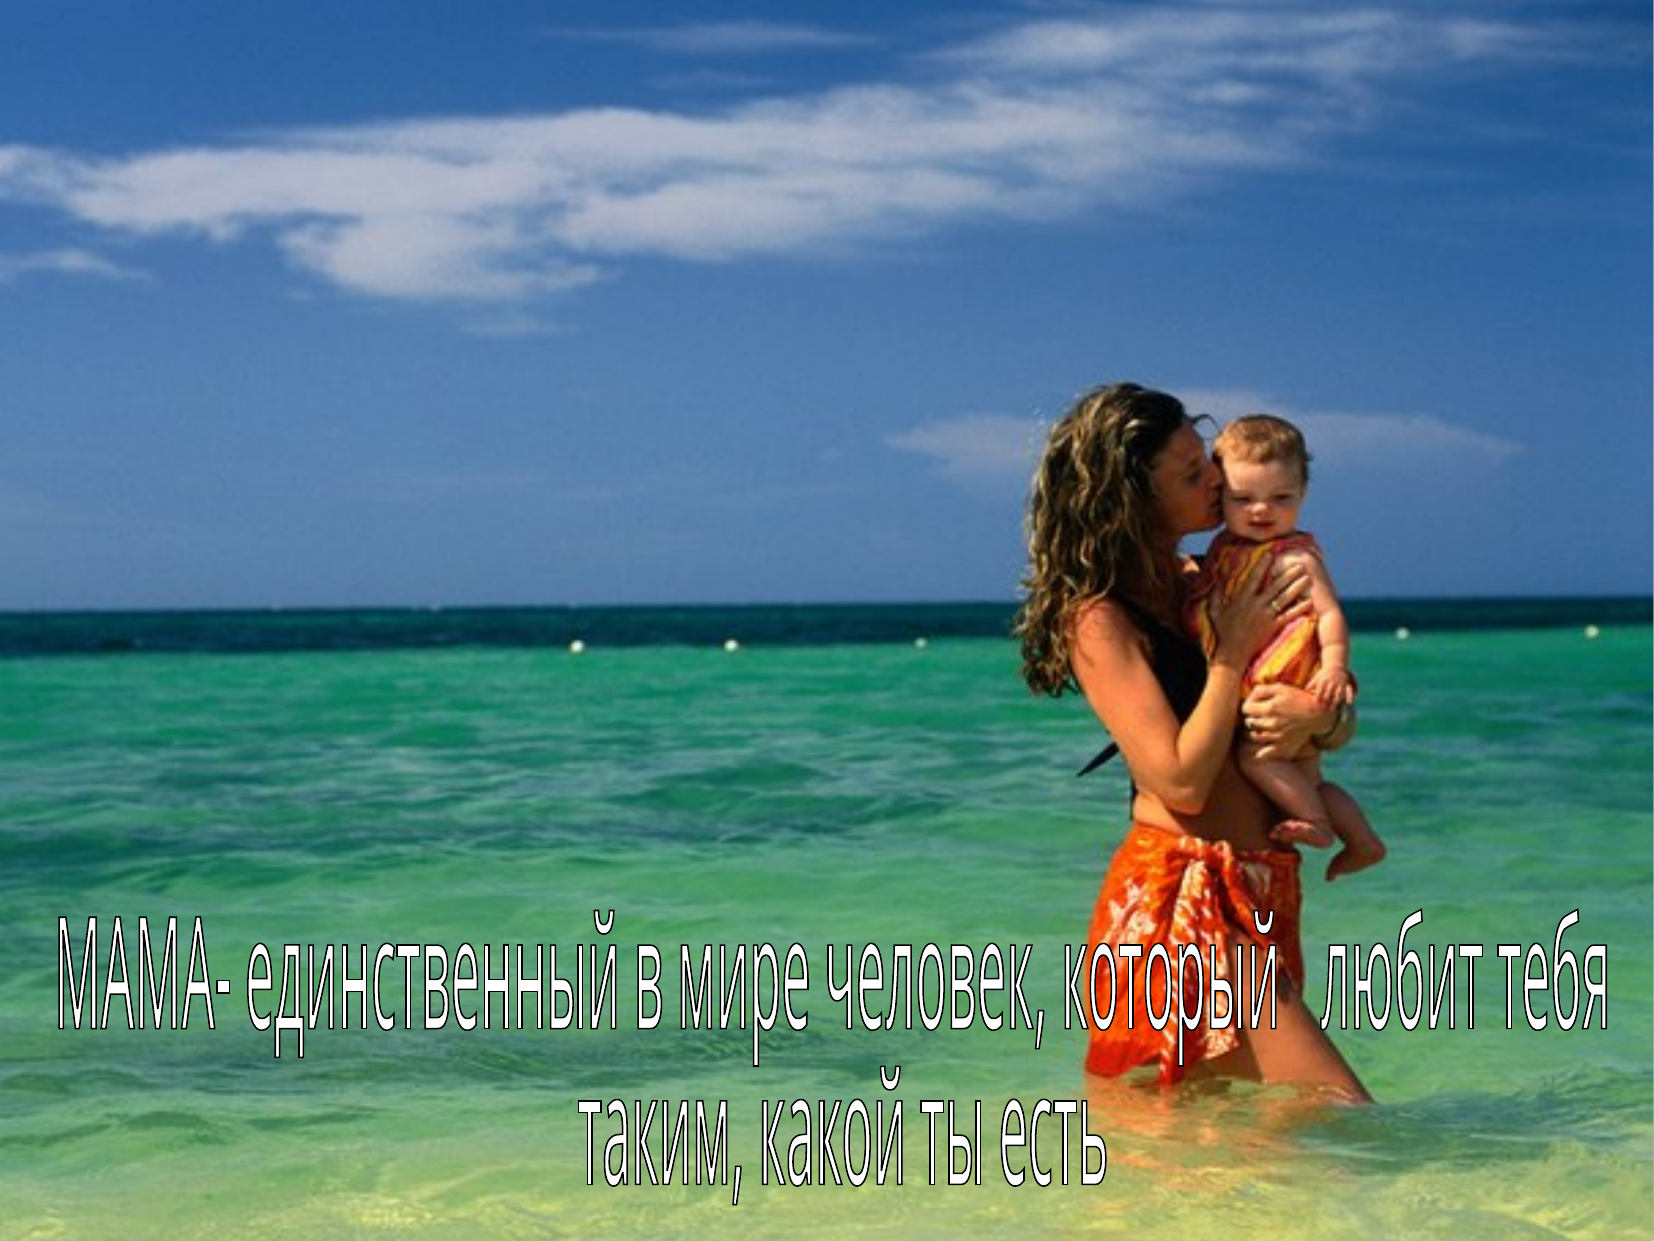

#
МАМА- единственный в мире человек, который любит тебя
 таким, какой ты есть